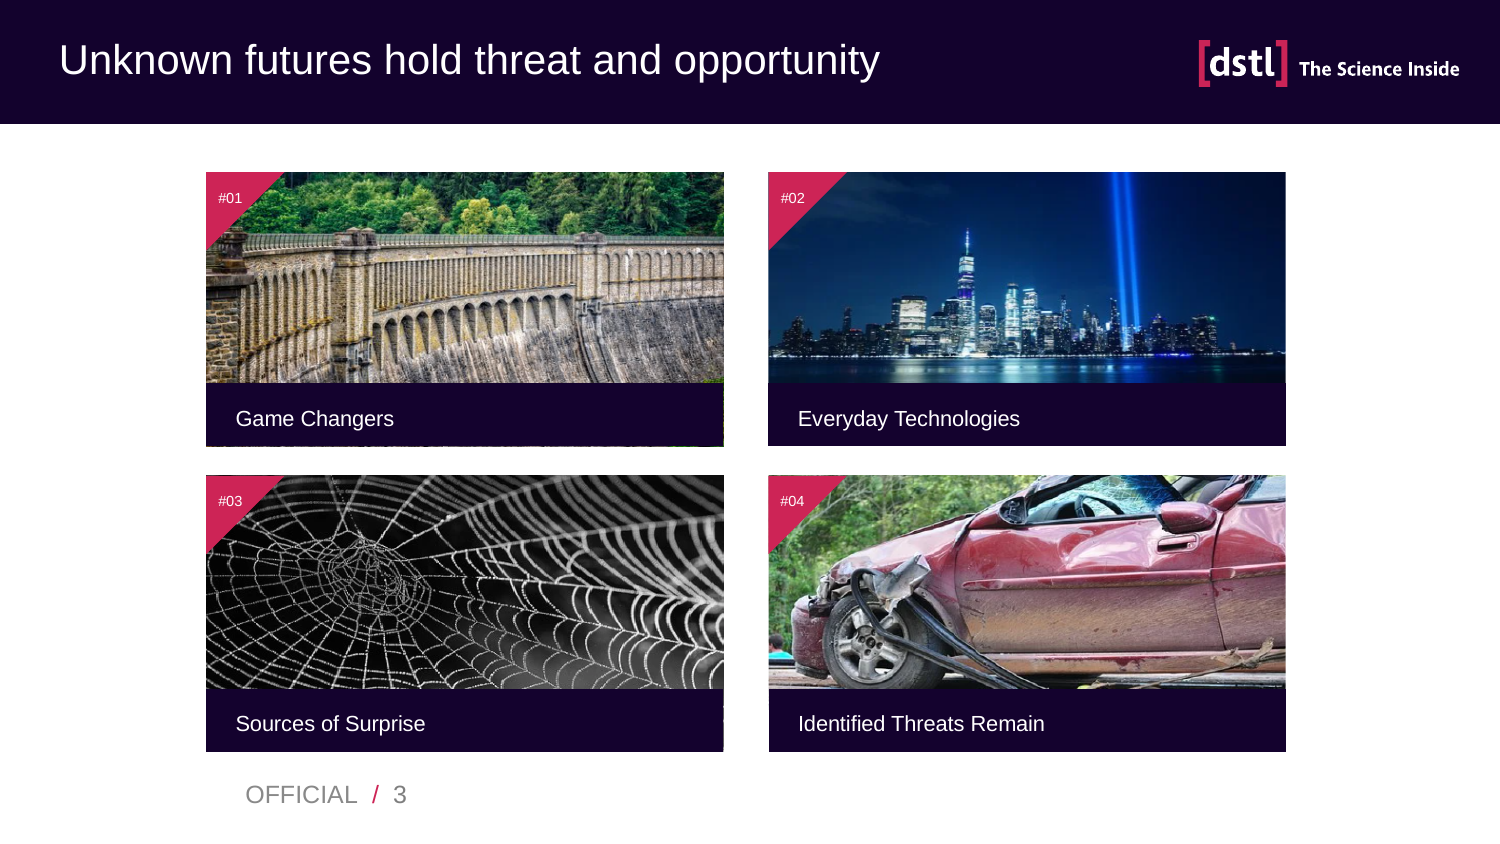

Unknown futures hold threat and opportunity
#01
#02
Game Changers
Everyday Technologies
#03
#04
Sources of Surprise
Identified Threats Remain
OFFICIAL /